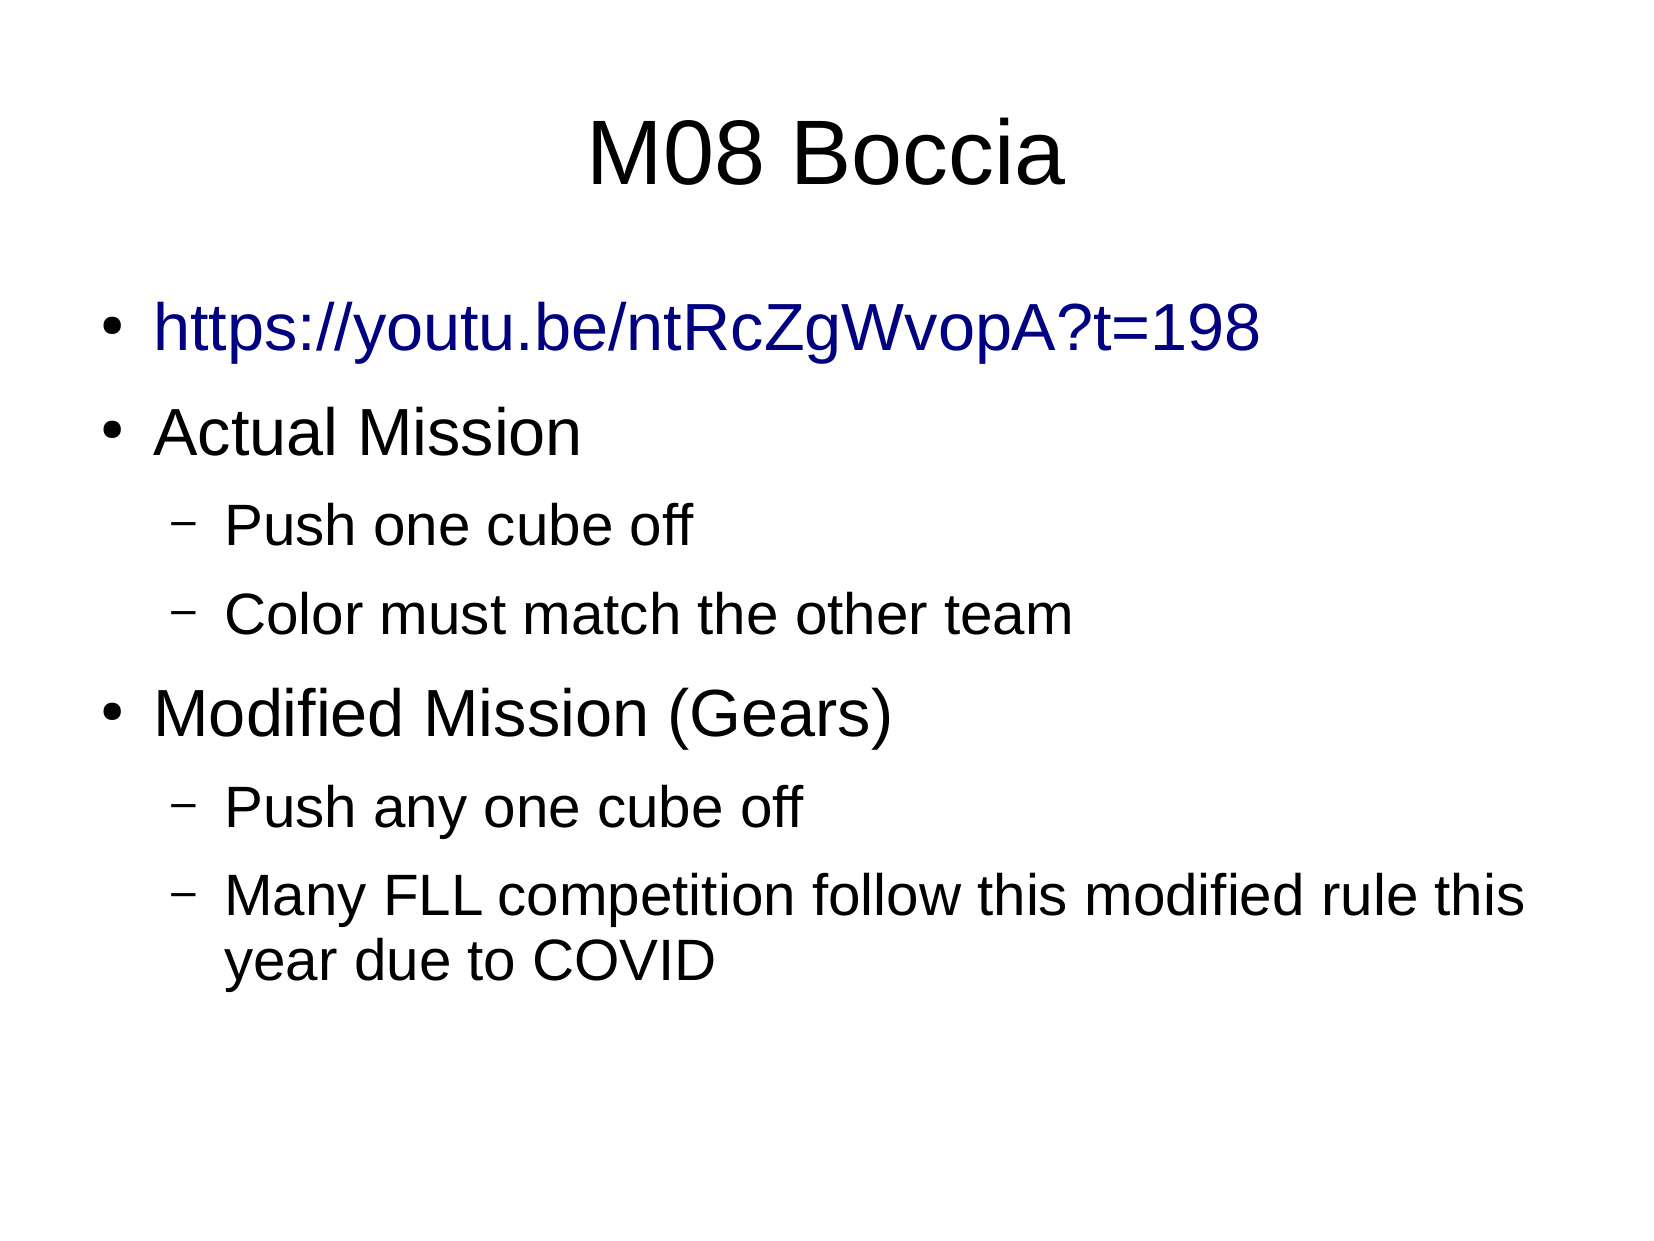

# M08 Boccia
https://youtu.be/ntRcZgWvopA?t=198
Actual Mission
Push one cube off
Color must match the other team
Modified Mission (Gears)
Push any one cube off
Many FLL competition follow this modified rule this year due to COVID